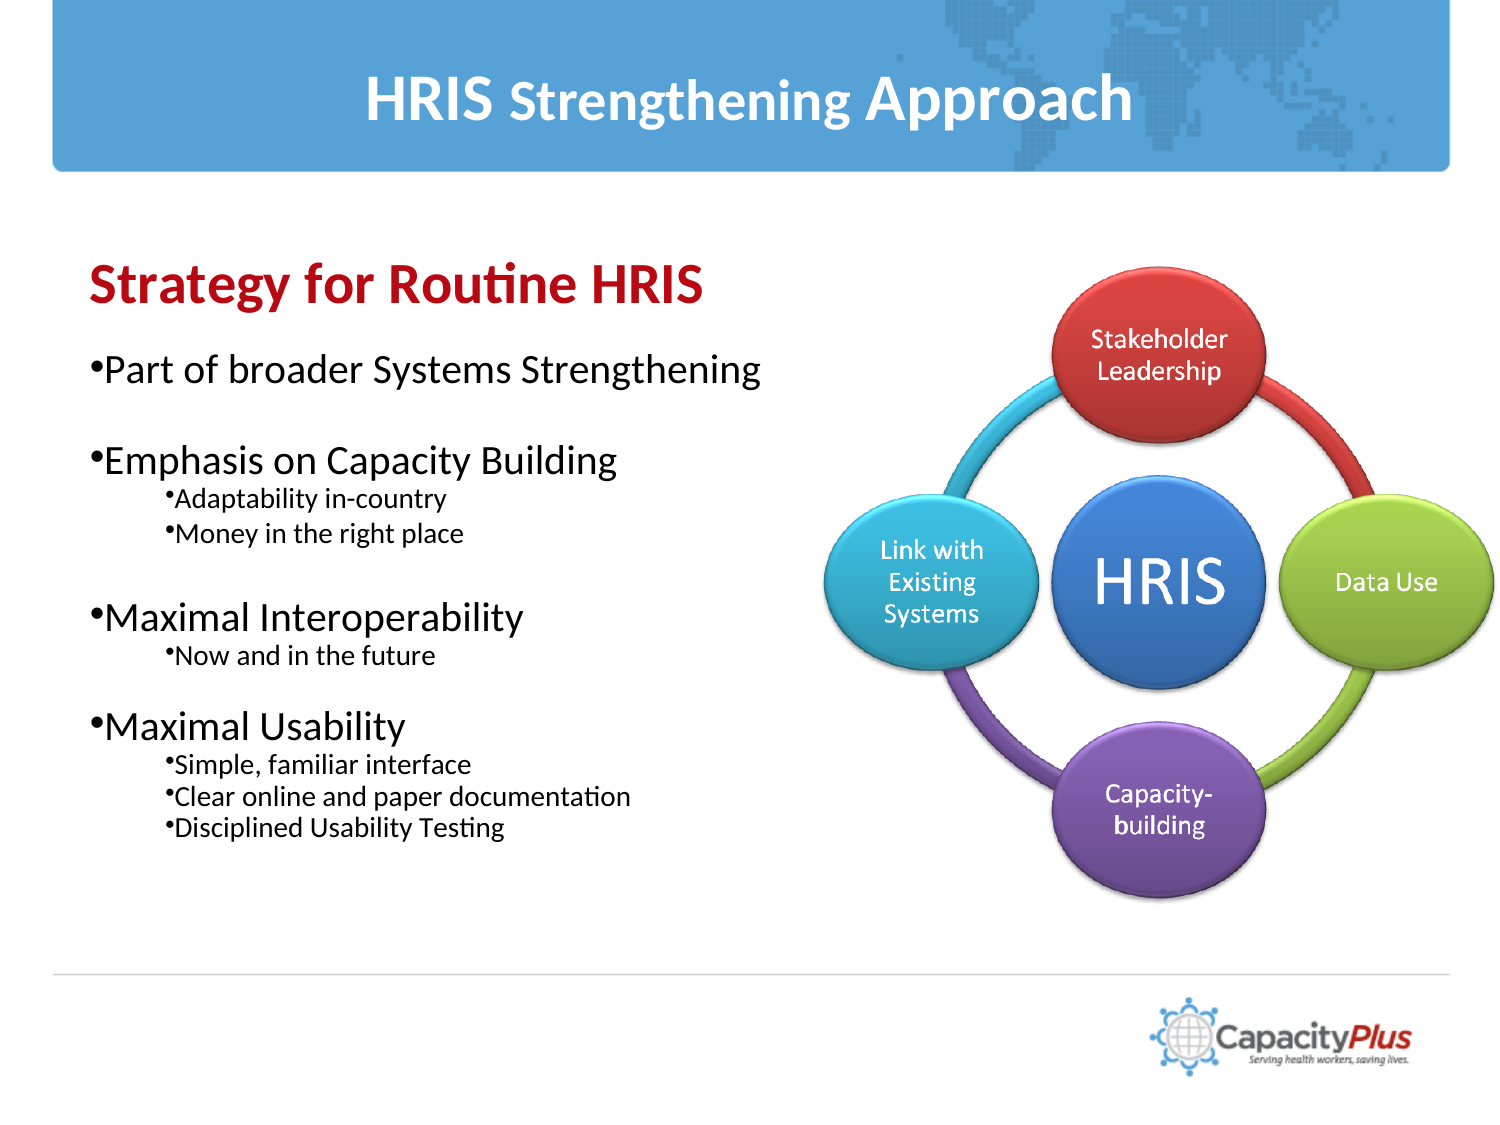

HRIS Strengthening Approach
Strategy for Routine HRIS
Part of broader Systems Strengthening
Emphasis on Capacity Building
Adaptability in-country
Money in the right place
Maximal Interoperability
Now and in the future
Maximal Usability
Simple, familiar interface
Clear online and paper documentation
Disciplined Usability Testing